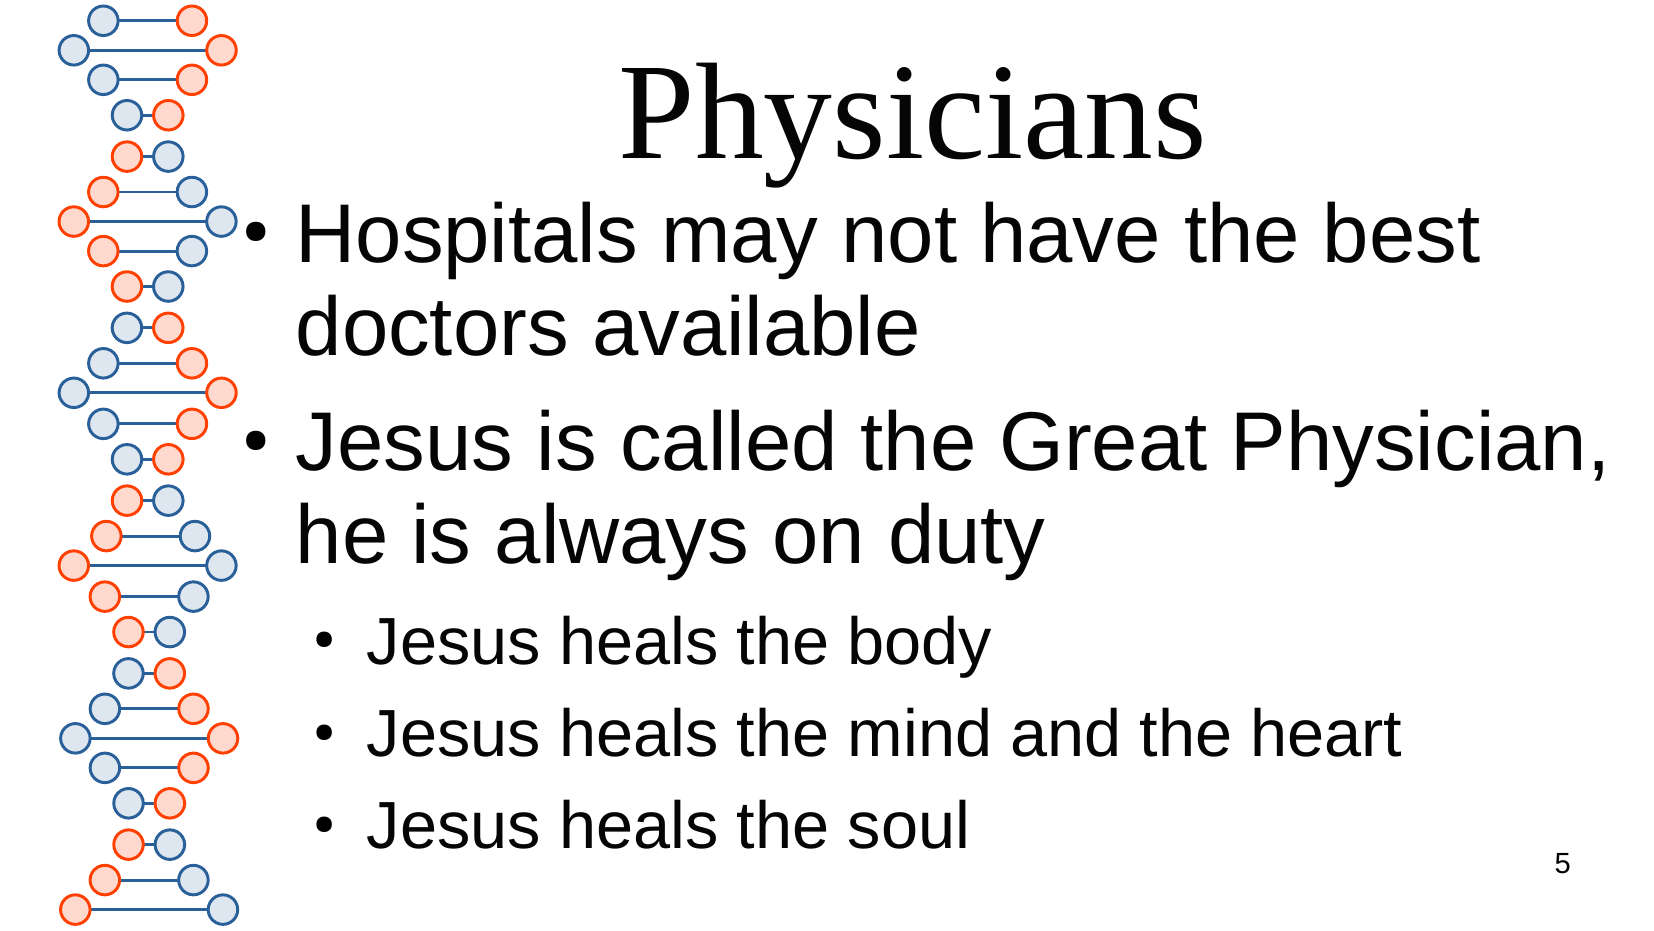

# Physicians
Hospitals may not have the best doctors available
Jesus is called the Great Physician, he is always on duty
Jesus heals the body
Jesus heals the mind and the heart
Jesus heals the soul
5